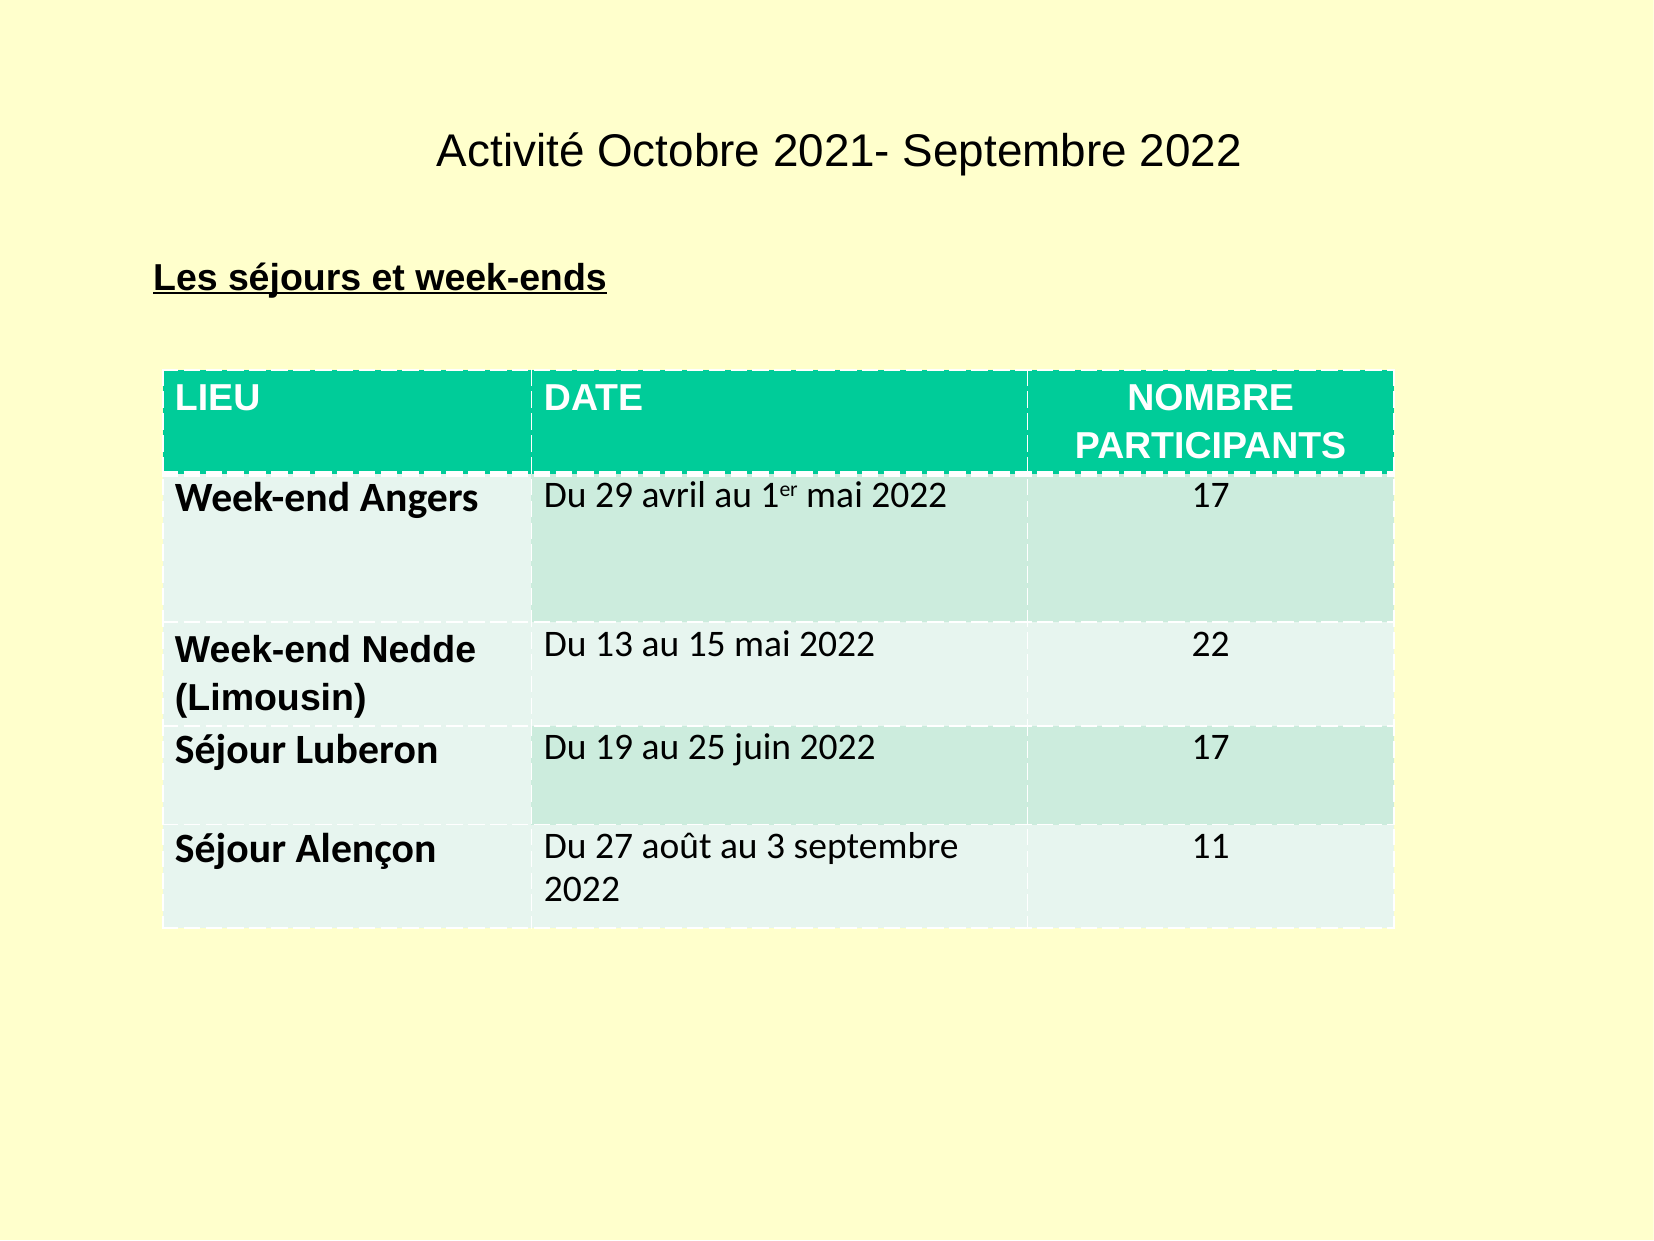

# Activité Octobre 2021- Septembre 2022
Les séjours et week-ends
| LIEU | DATE | NOMBRE PARTICIPANTS |
| --- | --- | --- |
| Week-end Angers | Du 29 avril au 1er mai 2022 | 17 |
| Week-end Nedde (Limousin) | Du 13 au 15 mai 2022 | 22 |
| Séjour Luberon | Du 19 au 25 juin 2022 | 17 |
| Séjour Alençon | Du 27 août au 3 septembre 2022 | 11 |